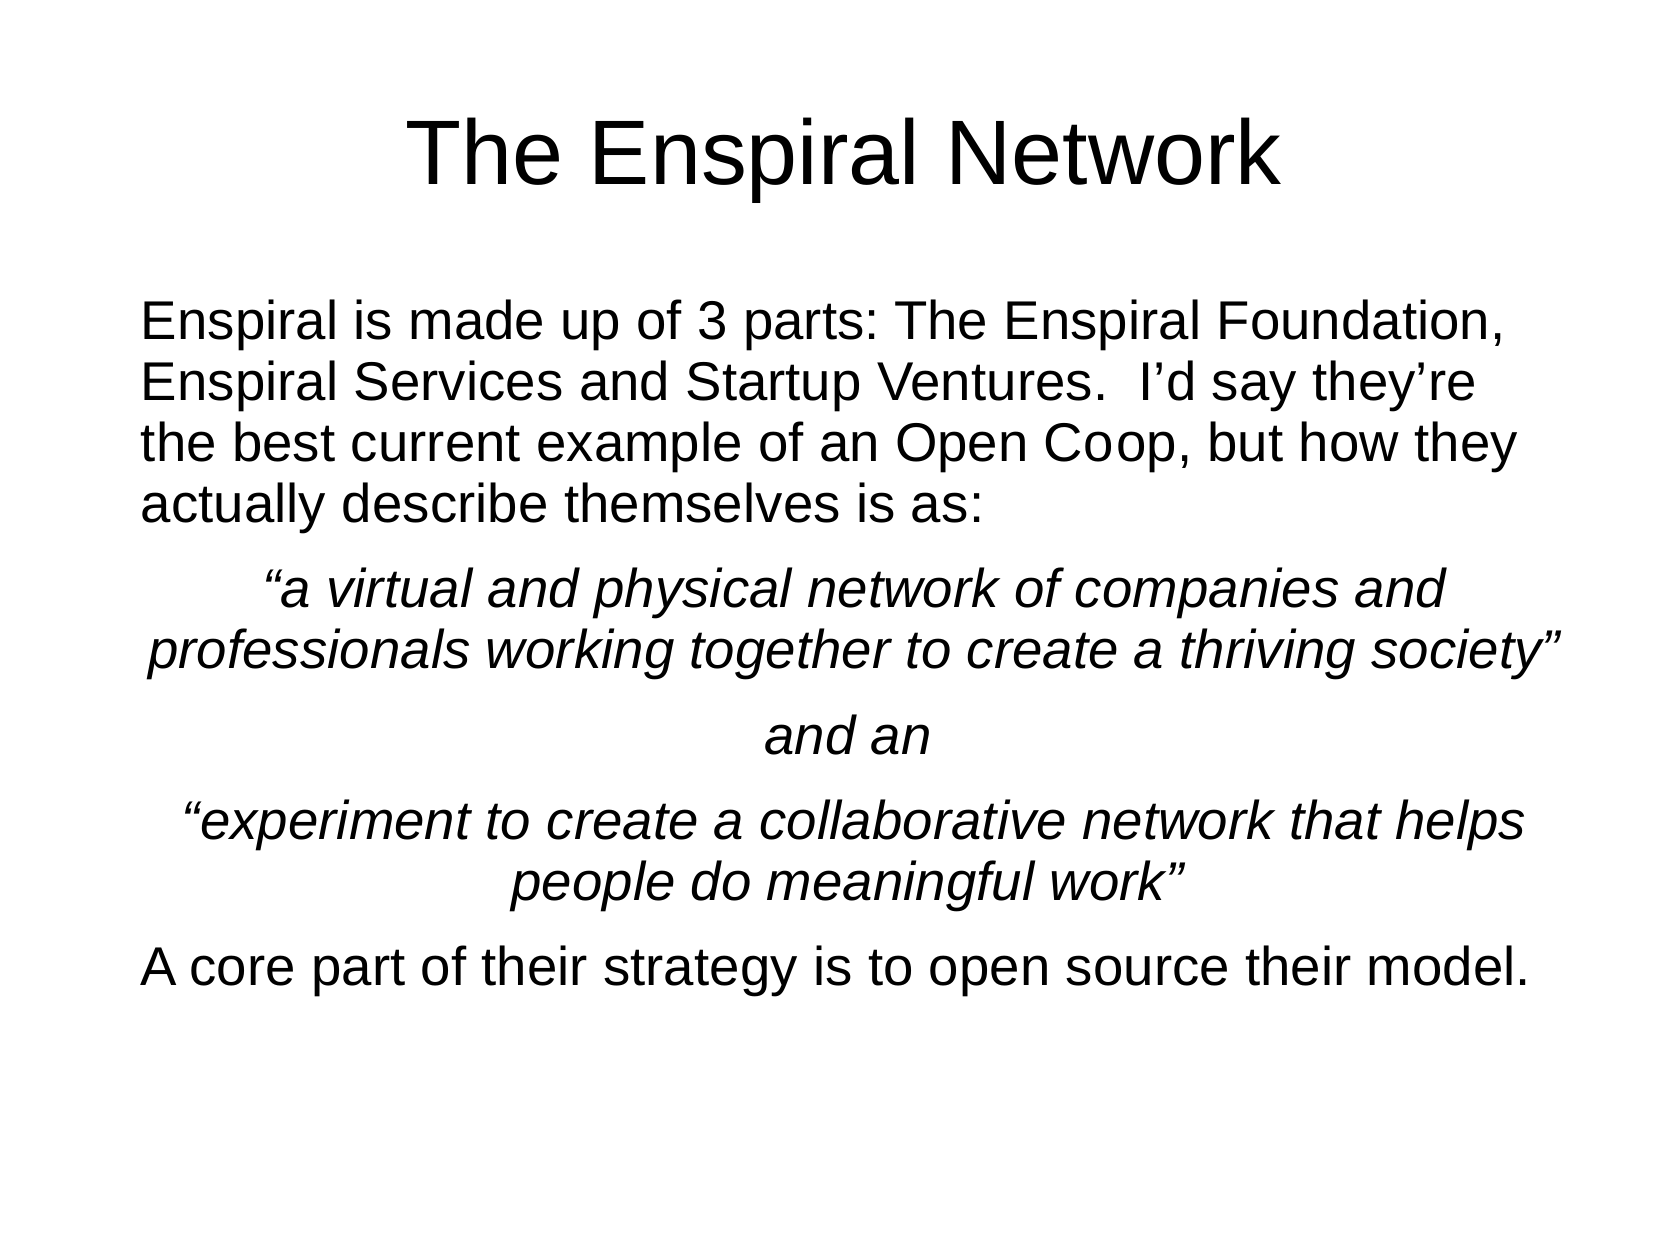

# The Enspiral Network
Enspiral is made up of 3 parts: The Enspiral Foundation, Enspiral Services and Startup Ventures. I’d say they’re the best current example of an Open Co­op, but how they actually describe themselves is as:
“a virtual and physical network of companies and professionals working together to create a thriving society”
and an
“experiment to create a collaborative network that helps people do meaningful work”
A core part of their strategy is to open source their model.